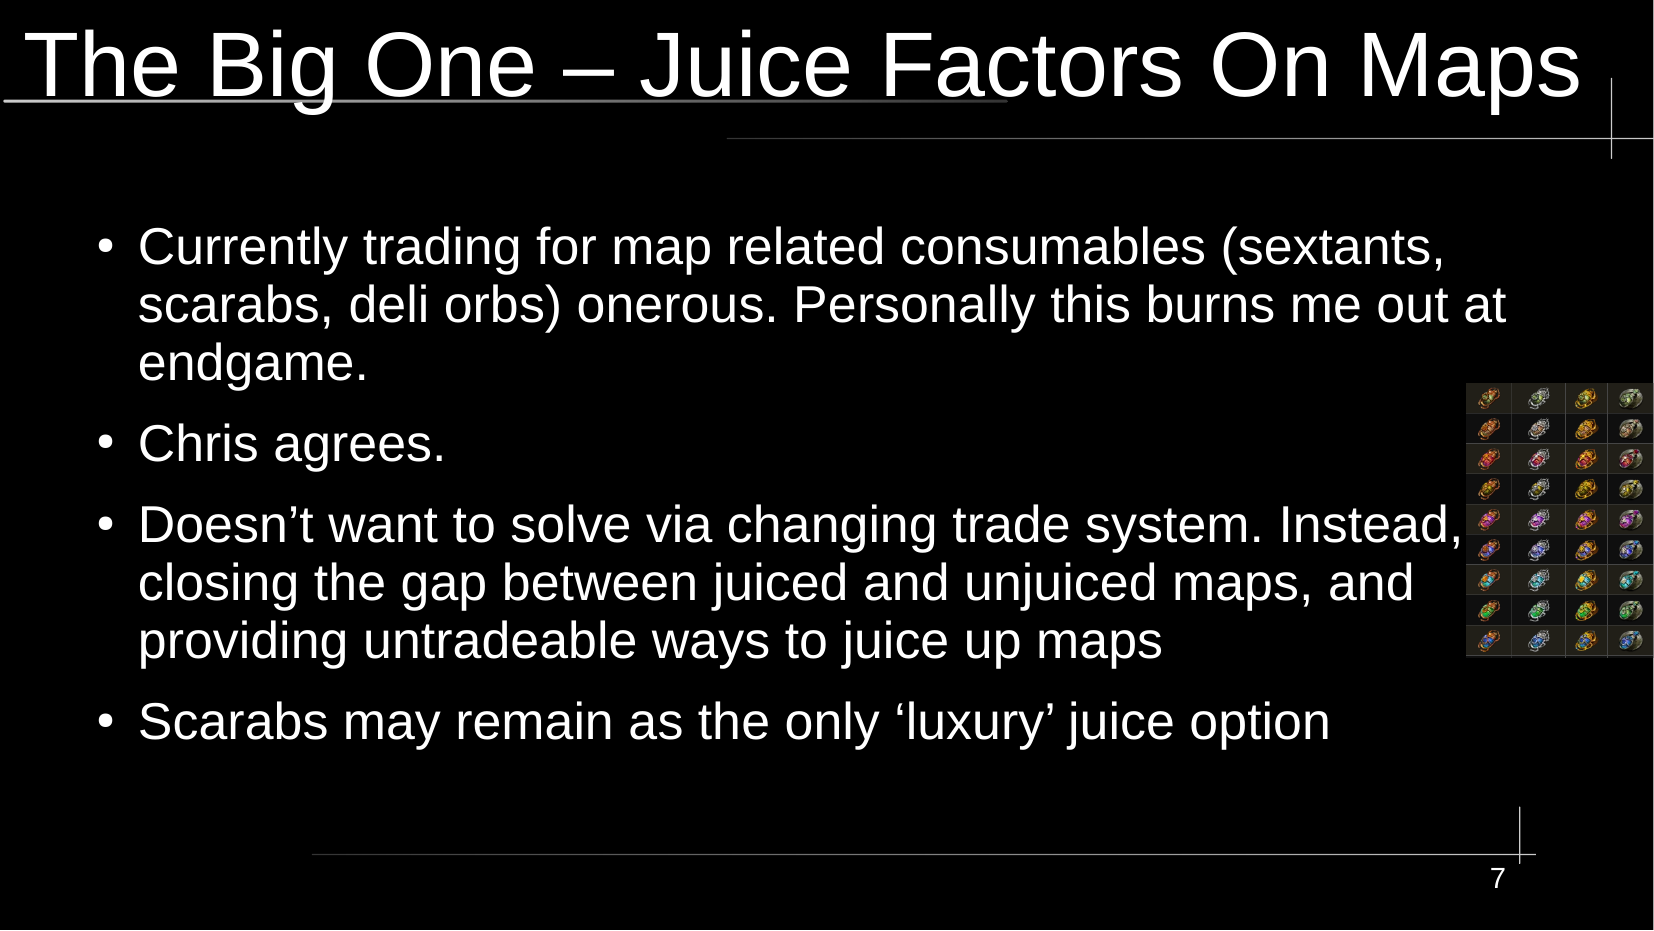

# The Big One – Juice Factors On Maps
Currently trading for map related consumables (sextants, scarabs, deli orbs) onerous. Personally this burns me out at endgame.
Chris agrees.
Doesn’t want to solve via changing trade system. Instead, closing the gap between juiced and unjuiced maps, and providing untradeable ways to juice up maps
Scarabs may remain as the only ‘luxury’ juice option
7